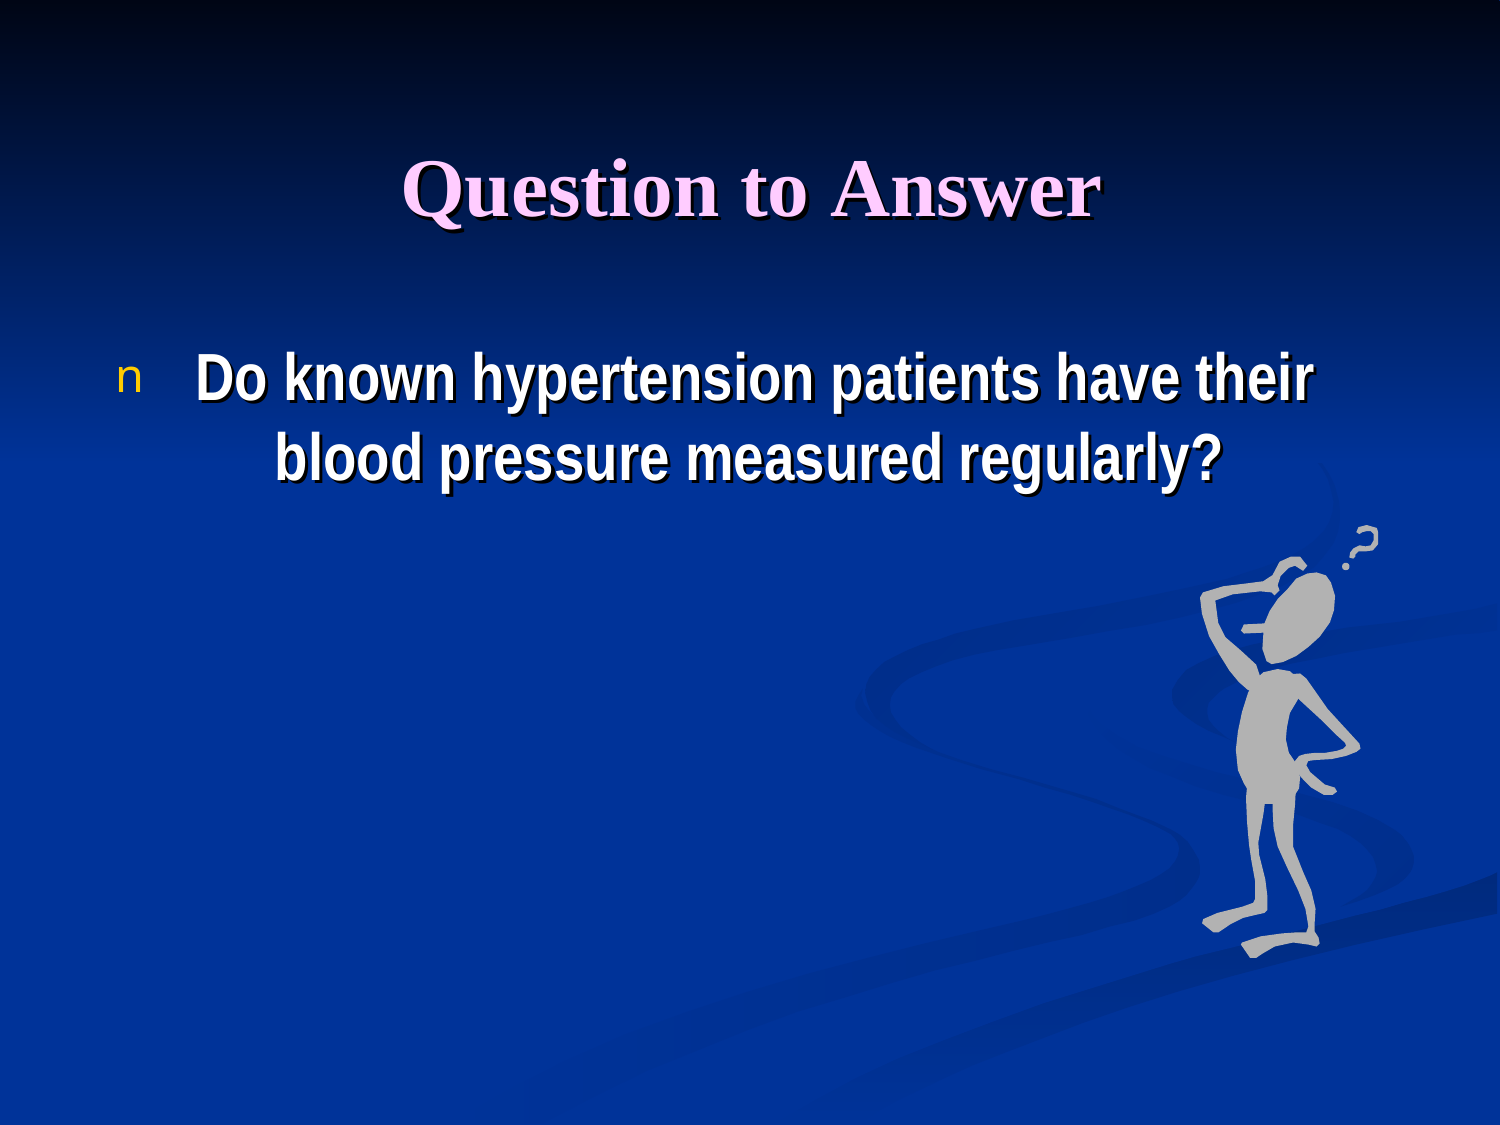

# Question to Answer
Do known hypertension patients have their blood pressure measured regularly?